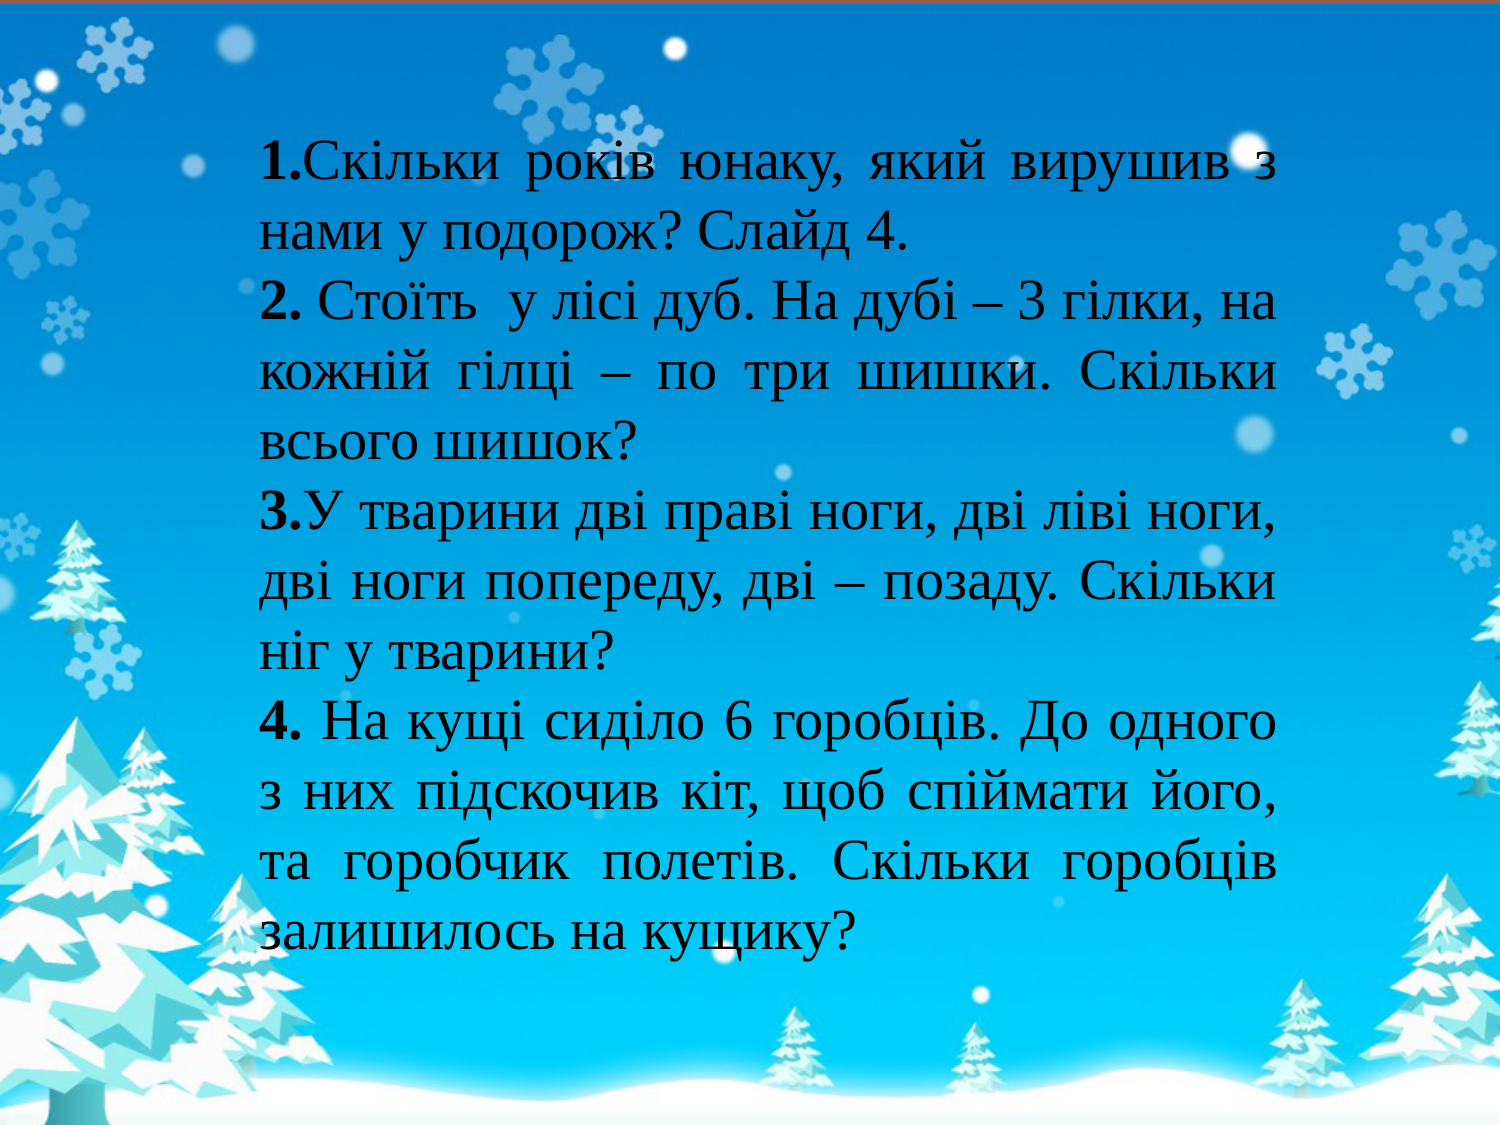

1.Скільки років юнаку, який вирушив з нами у подорож? Слайд 4.
2. Стоїть у лісі дуб. На дубі – 3 гілки, на кожній гілці – по три шишки. Скільки всього шишок?
3.У тварини дві праві ноги, дві ліві ноги, дві ноги попереду, дві – позаду. Скільки ніг у тварини?
4. На кущі сиділо 6 горобців. До одного з них підскочив кіт, щоб спіймати його, та горобчик полетів. Скільки горобців залишилось на кущику?